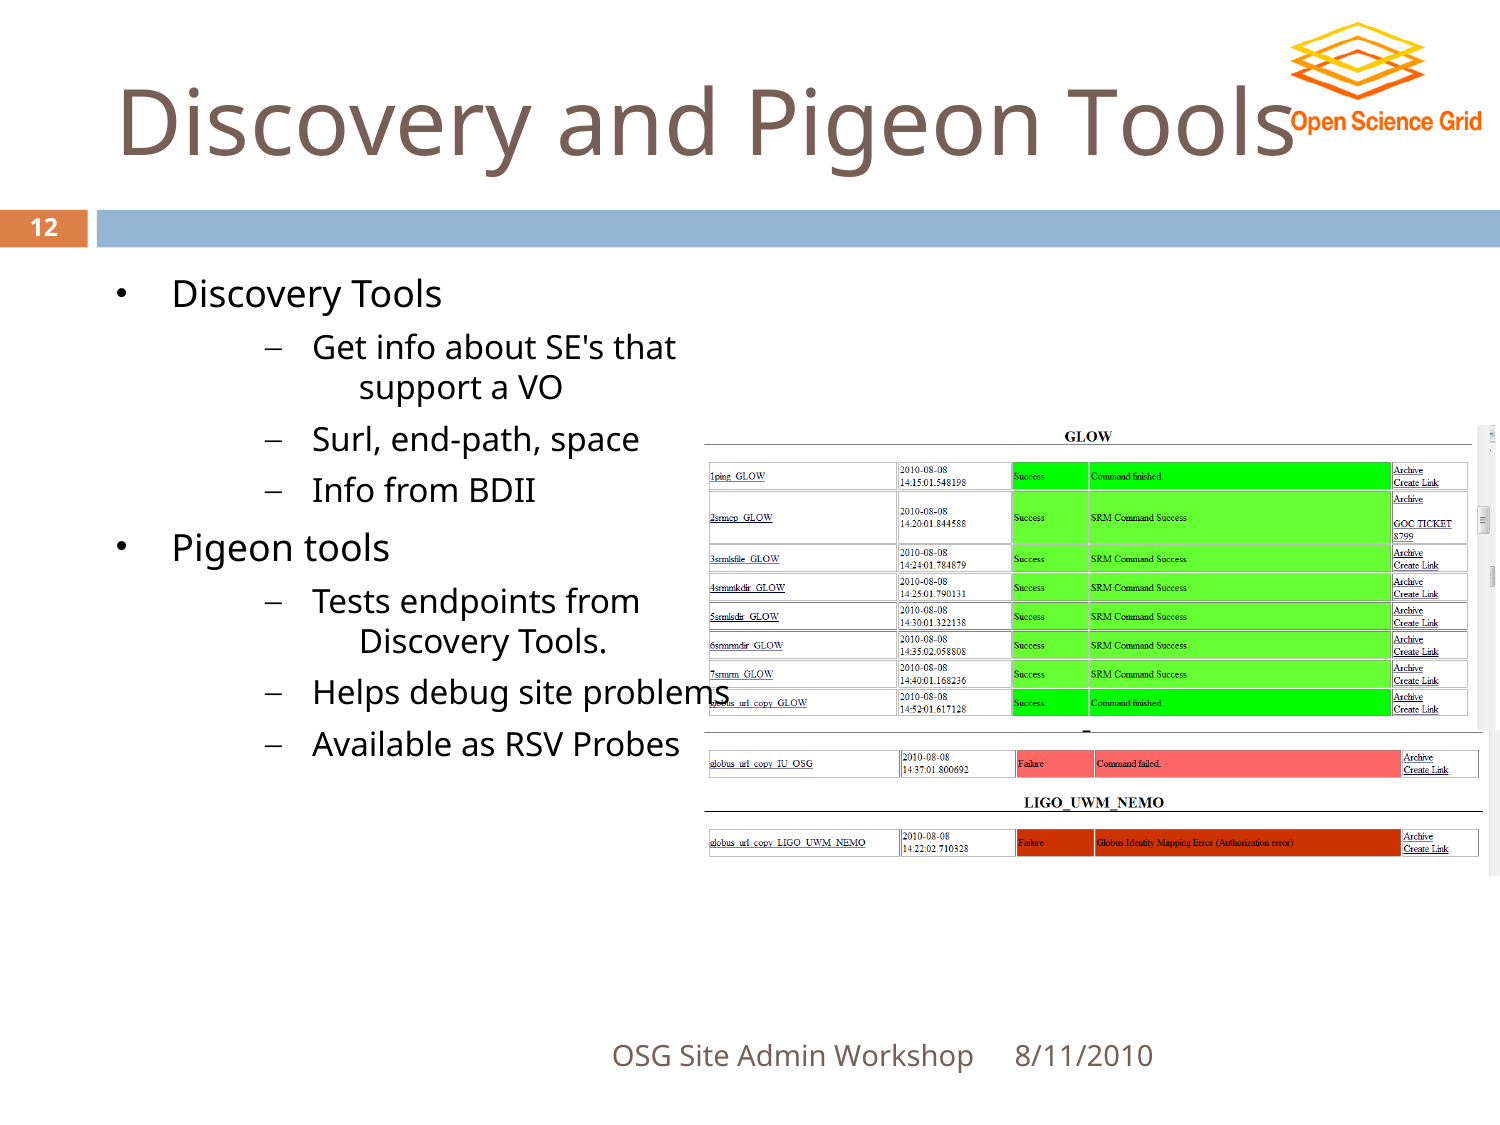

Discovery and Pigeon Tools
# Discovery Tools
Get info about SE's that support a VO
Surl, end-path, space
Info from BDII
Pigeon tools
Tests endpoints from Discovery Tools.
Helps debug site problems
Available as RSV Probes
OSG Site Admin Workshop
8/11/2010